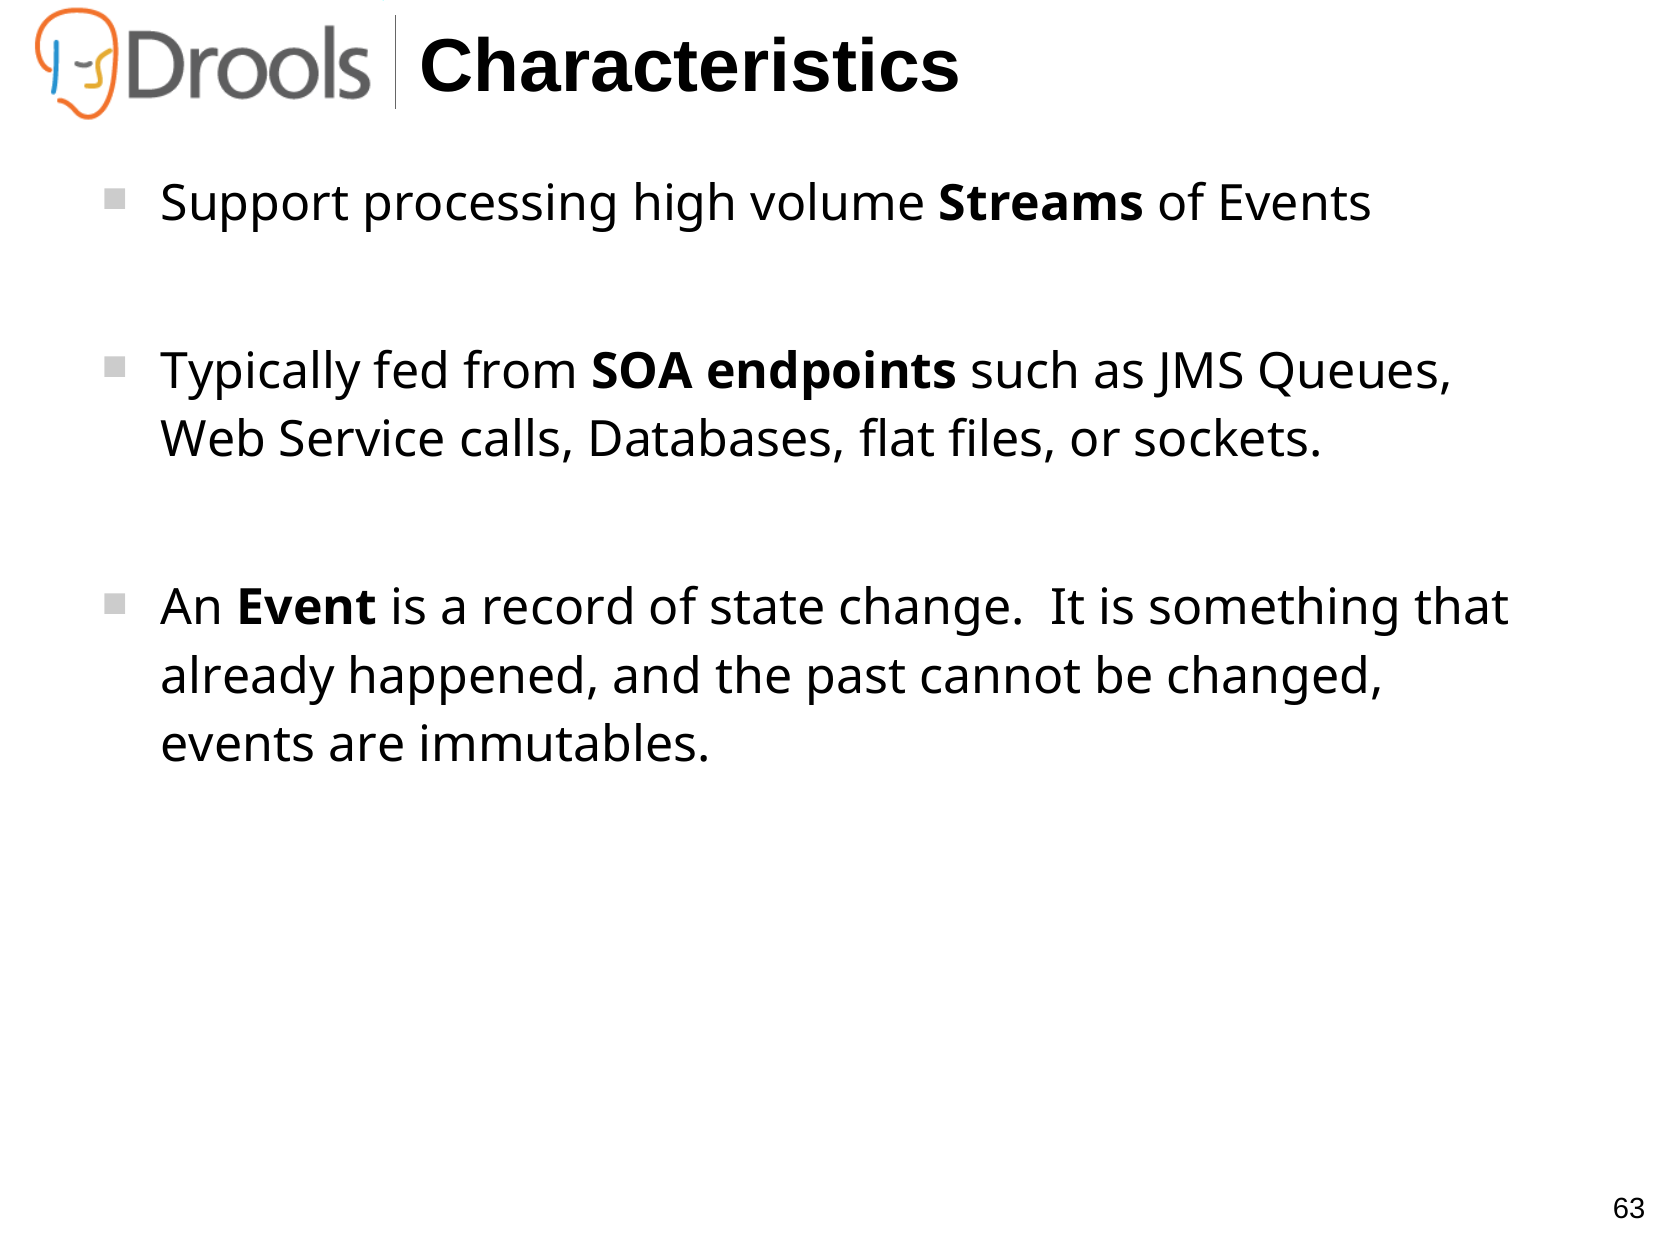

# Characteristics
Support processing high volume Streams of Events
Typically fed from SOA endpoints such as JMS Queues, Web Service calls, Databases, flat files, or sockets.
An Event is a record of state change. It is something that already happened, and the past cannot be changed, events are immutables.